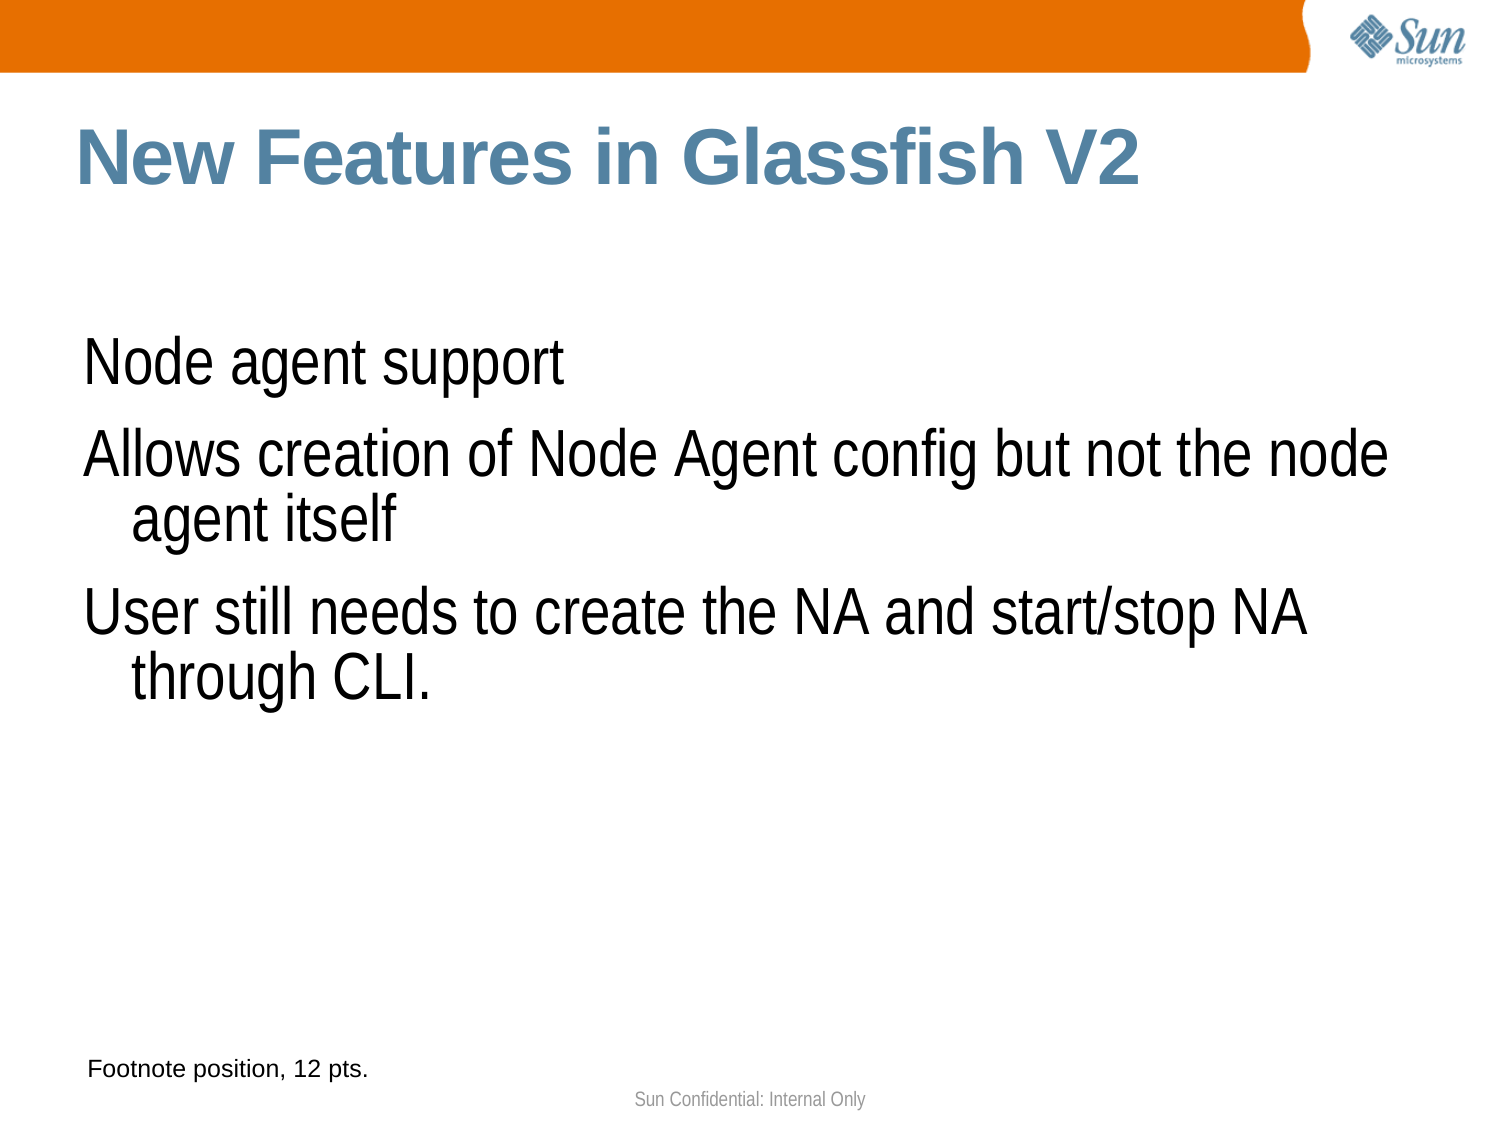

# New Features in Glassfish V2
Node agent support
Allows creation of Node Agent config but not the node agent itself
User still needs to create the NA and start/stop NA through CLI.
Footnote position, 12 pts.